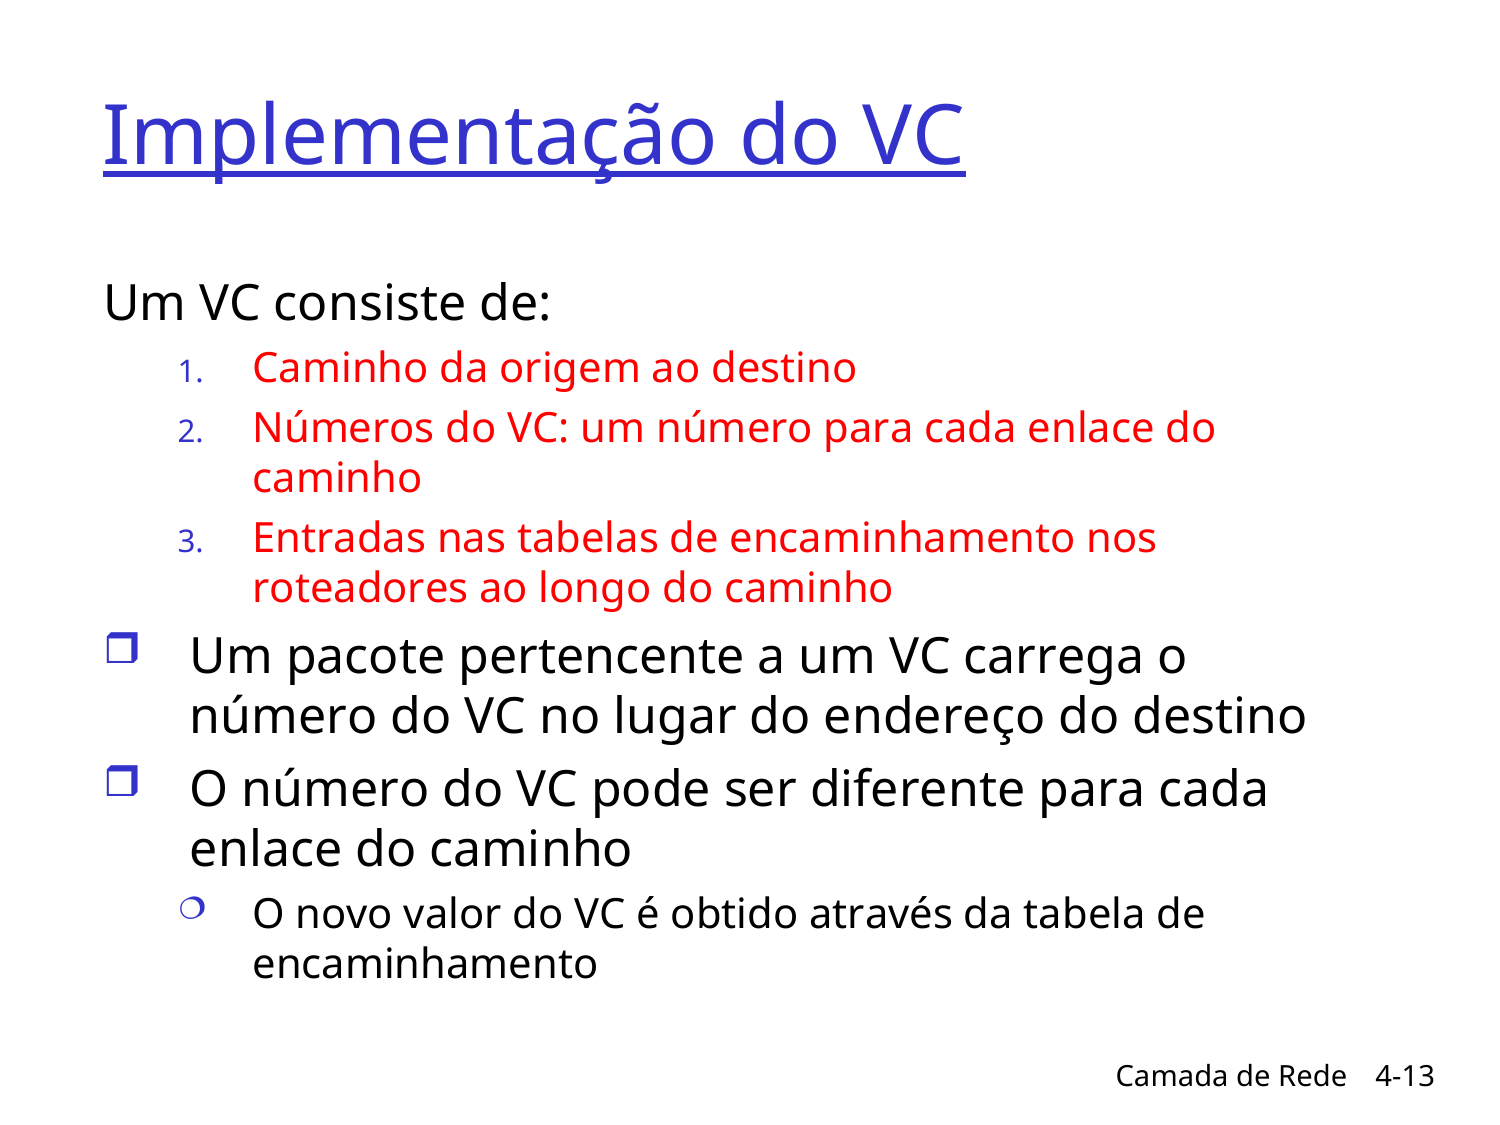

Implementação do VC
Um VC consiste de:
Caminho da origem ao destino
Números do VC: um número para cada enlace do caminho
Entradas nas tabelas de encaminhamento nos roteadores ao longo do caminho
Um pacote pertencente a um VC carrega o número do VC no lugar do endereço do destino
O número do VC pode ser diferente para cada enlace do caminho
O novo valor do VC é obtido através da tabela de encaminhamento
Camada de Rede